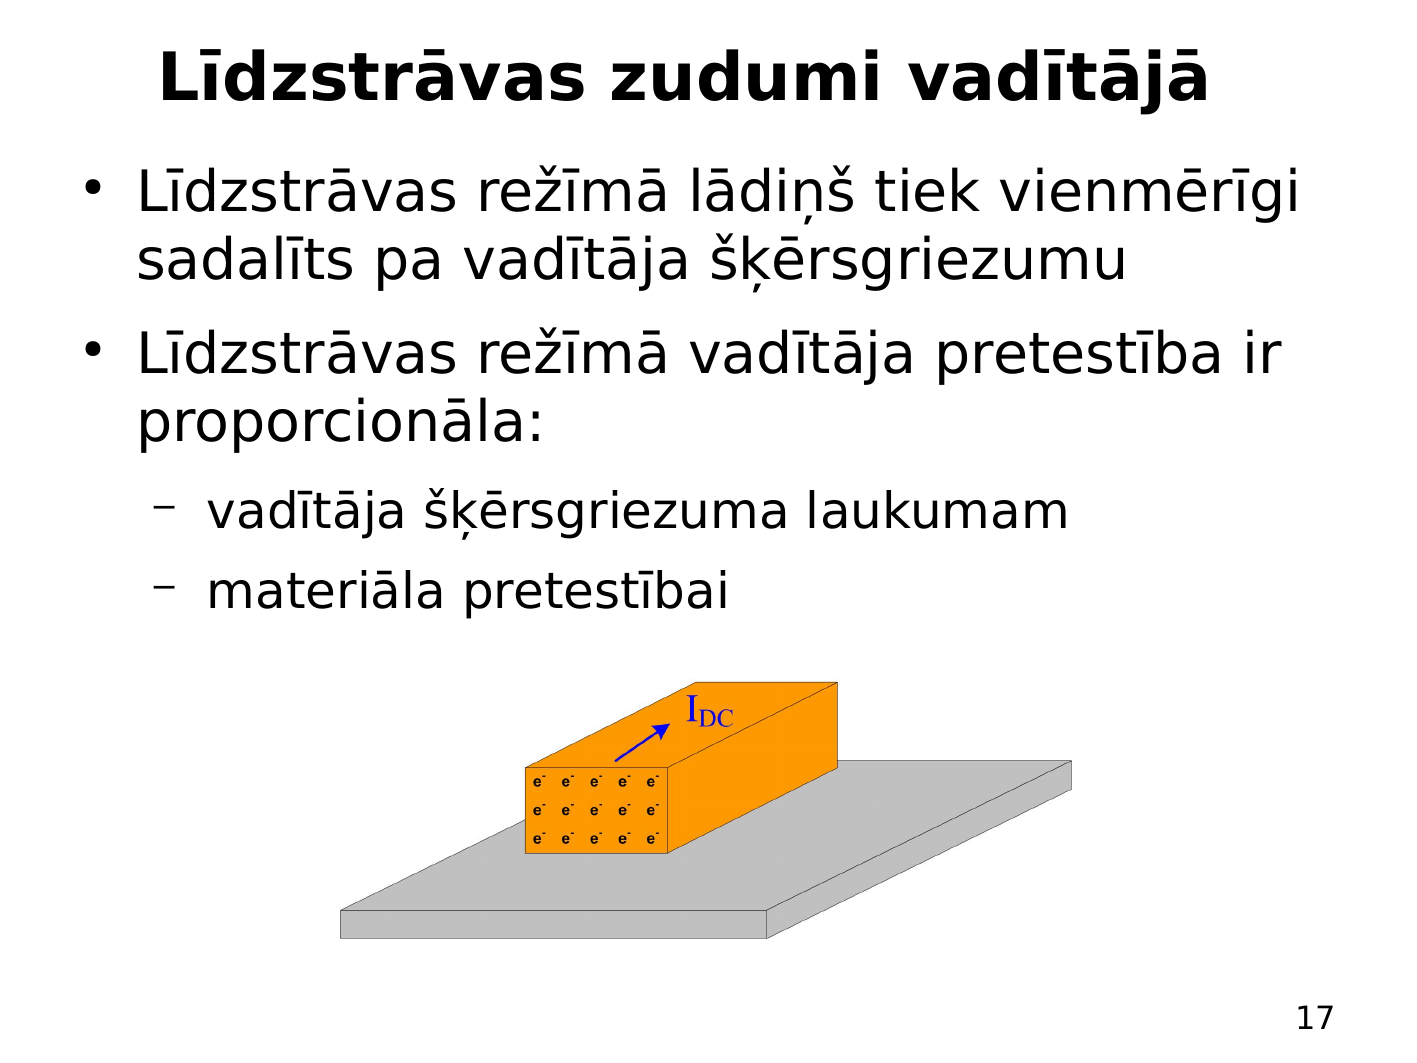

# Līdzstrāvas zudumi vadītājā
Līdzstrāvas režīmā lādiņš tiek vienmērīgi sadalīts pa vadītāja šķērsgriezumu
Līdzstrāvas režīmā vadītāja pretestība ir proporcionāla:
vadītāja šķērsgriezuma laukumam
materiāla pretestībai